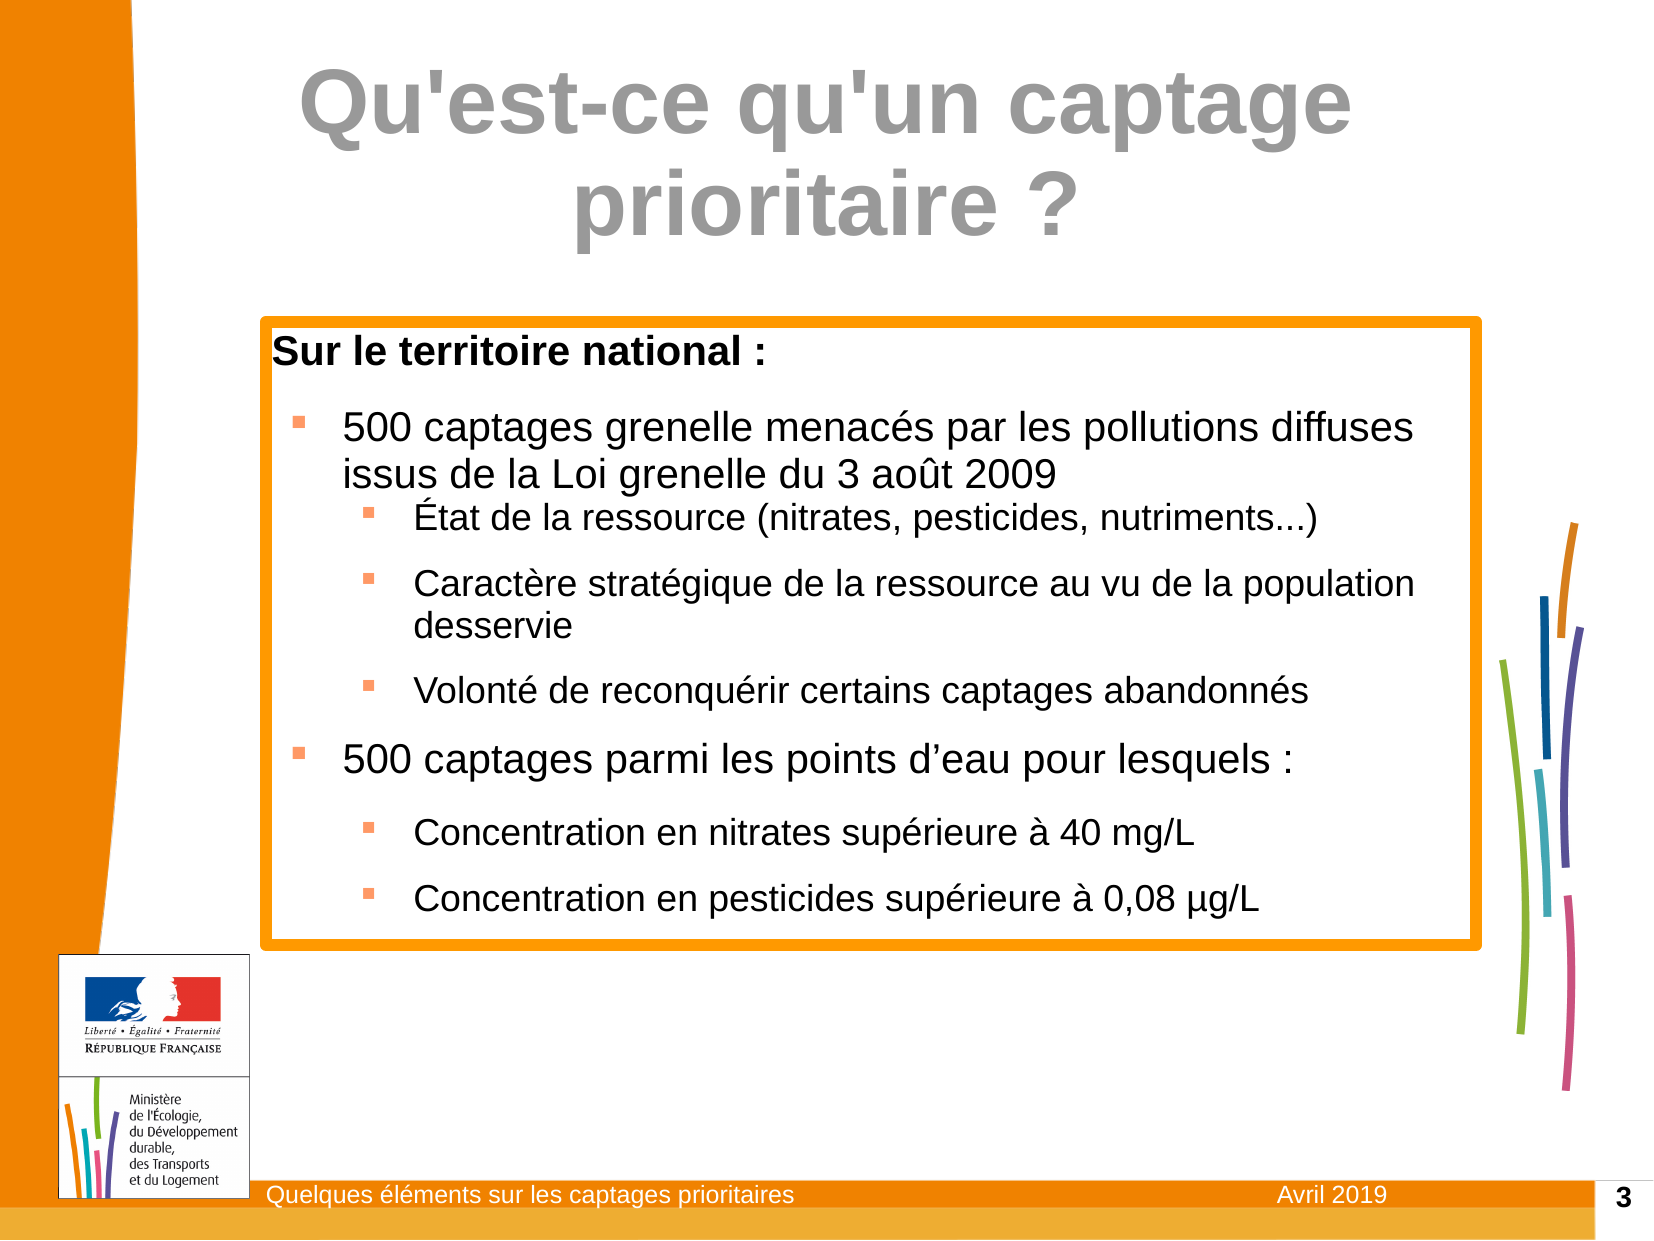

# Qu'est-ce qu'un captage prioritaire ?
Sur le territoire national :
500 captages grenelle menacés par les pollutions diffuses issus de la Loi grenelle du 3 août 2009
État de la ressource (nitrates, pesticides, nutriments...)
Caractère stratégique de la ressource au vu de la population desservie
Volonté de reconquérir certains captages abandonnés
500 captages parmi les points d’eau pour lesquels :
Concentration en nitrates supérieure à 40 mg/L
Concentration en pesticides supérieure à 0,08 µg/L
Quelques éléments sur les captages prioritaires
Avril 2019
3